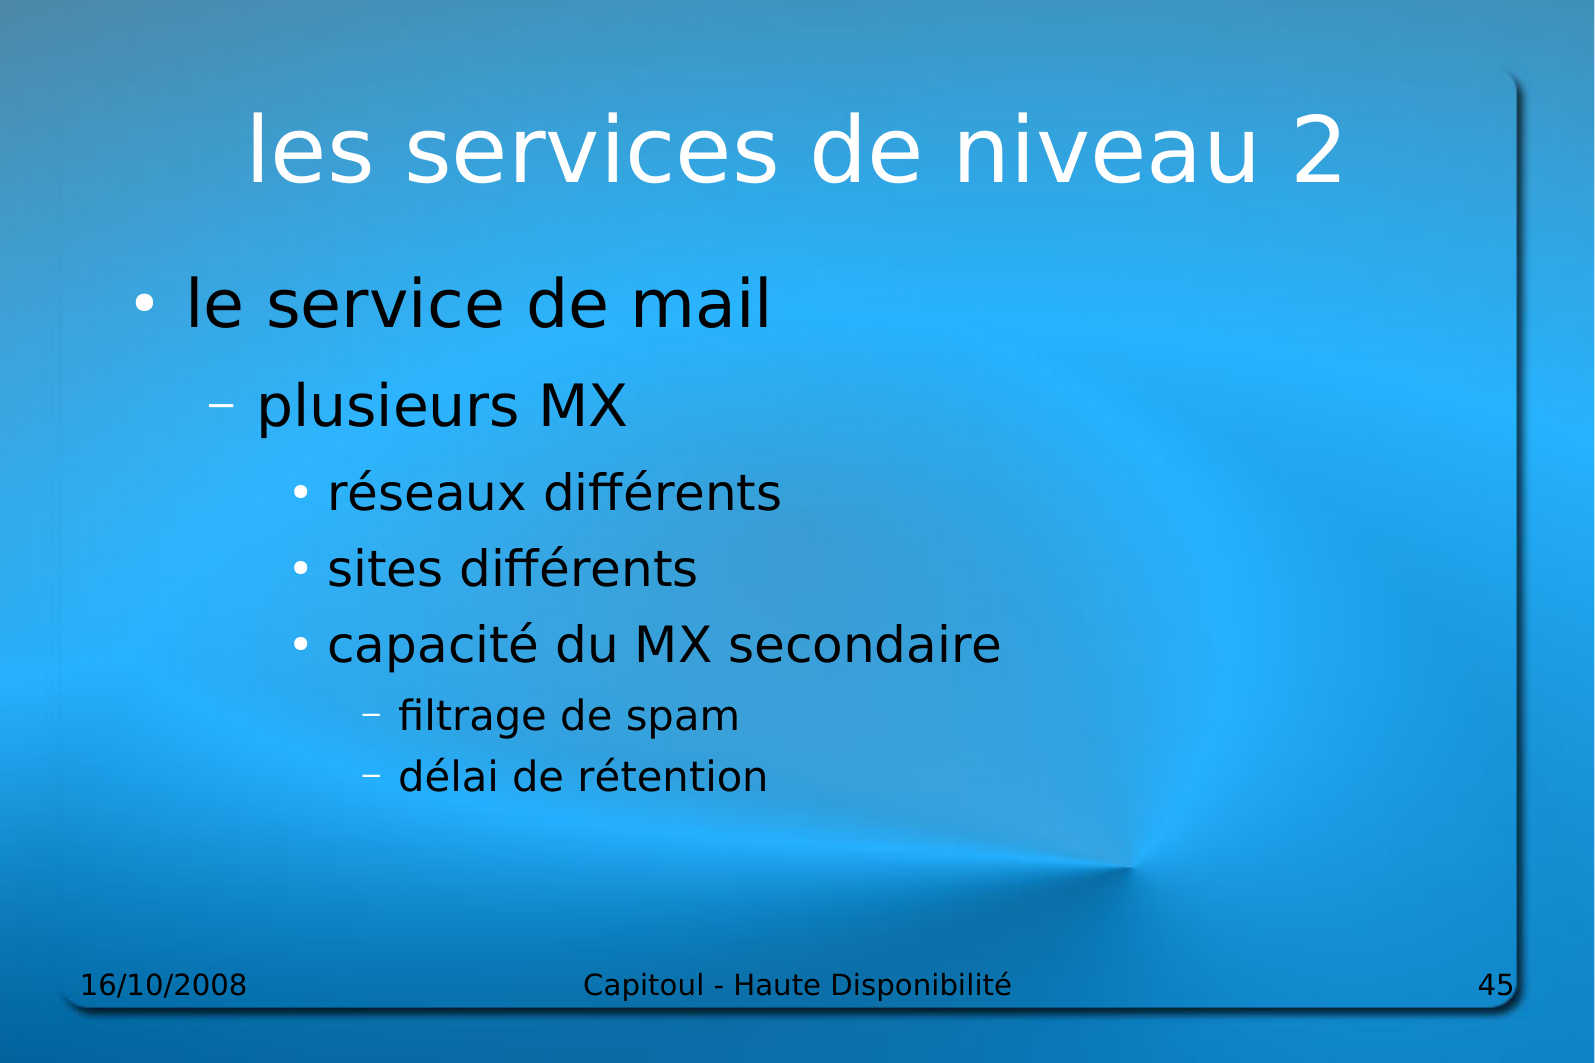

# les services de niveau 2
le service de mail
plusieurs MX
réseaux différents
sites différents
capacité du MX secondaire
filtrage de spam
délai de rétention
16/10/2008
Capitoul - Haute Disponibilité
45